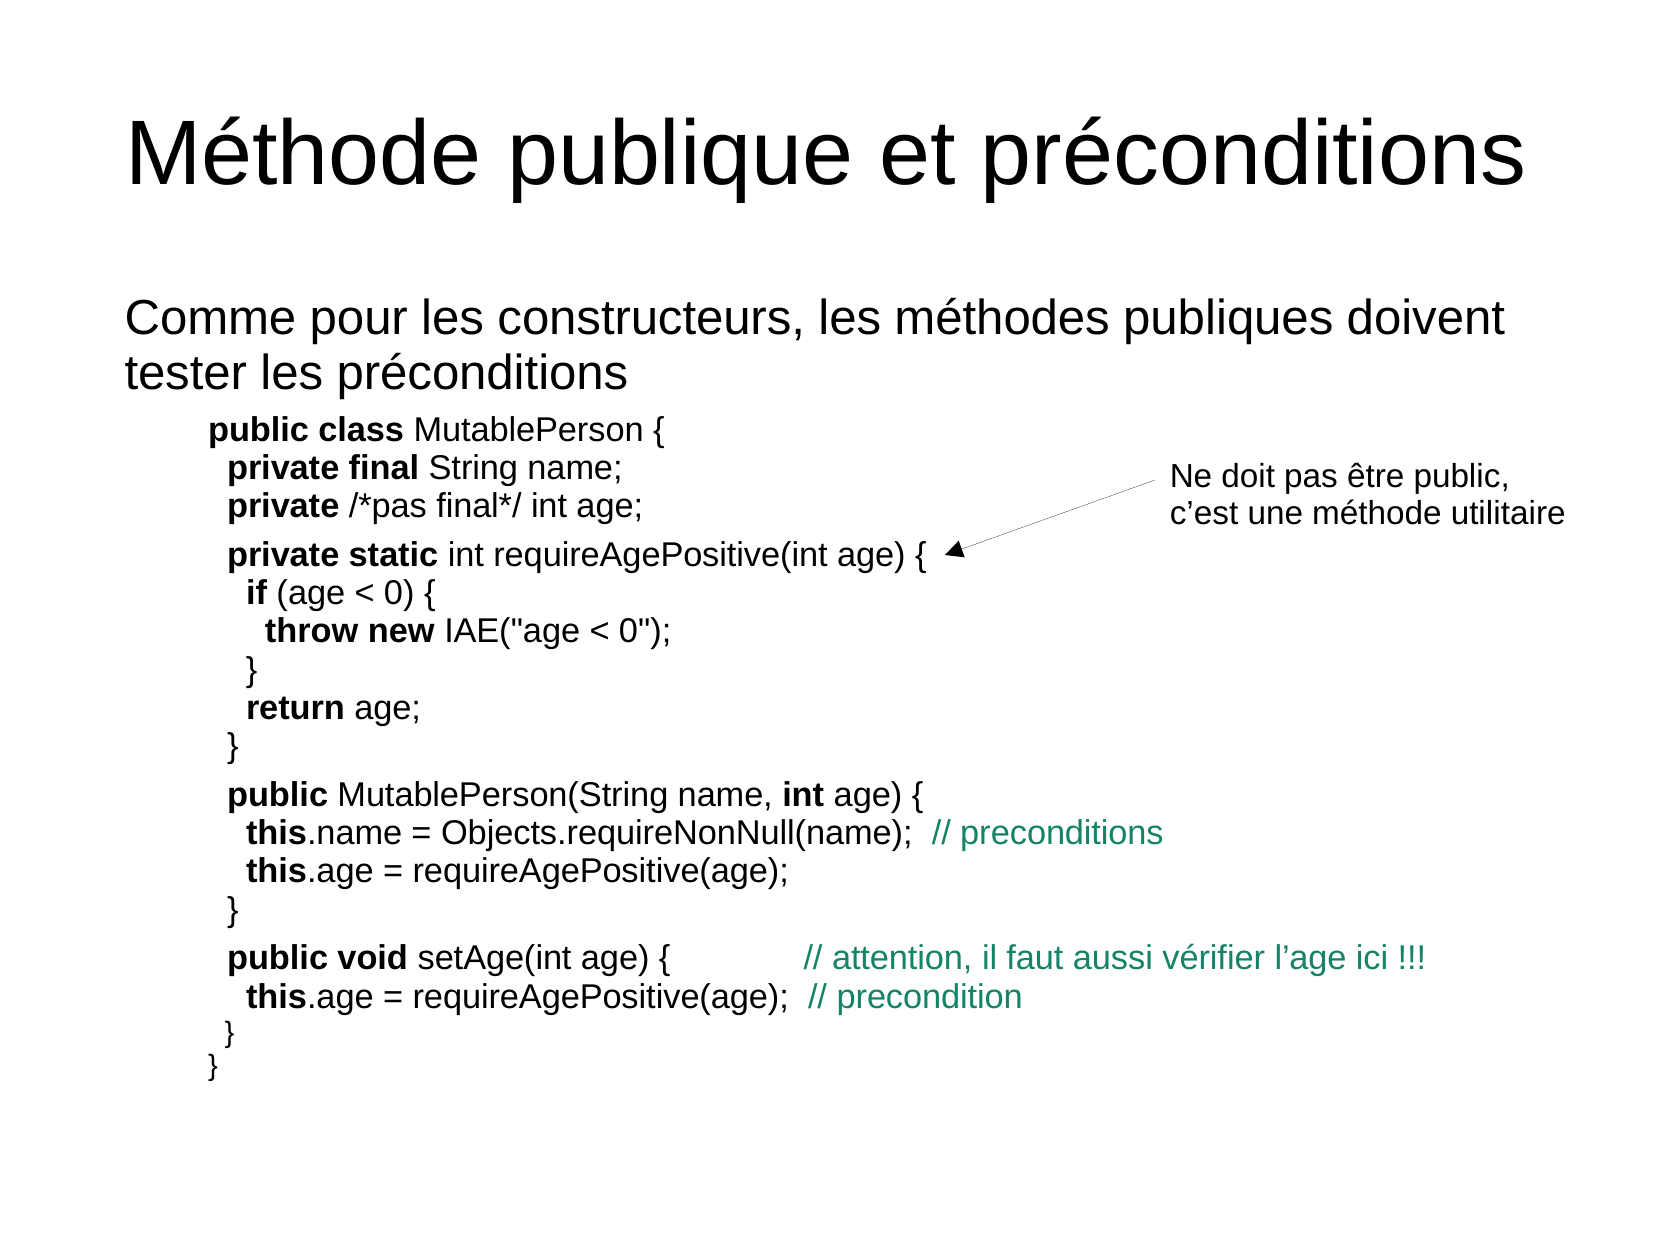

# Méthode publique et préconditions
Comme pour les constructeurs, les méthodes publiques doivent tester les préconditions
public class MutablePerson {
 private final String name;
 private /*pas final*/ int age;
 private static int requireAgePositive(int age) {
 if (age < 0) {
 throw new IAE("age < 0");
 }
 return age;
 }
 public MutablePerson(String name, int age) {
 this.name = Objects.requireNonNull(name); // preconditions
 this.age = requireAgePositive(age);
 }
 public void setAge(int age) { // attention, il faut aussi vérifier l’age ici !!!
 this.age = requireAgePositive(age); // precondition
 }
}
Ne doit pas être public,
c’est une méthode utilitaire